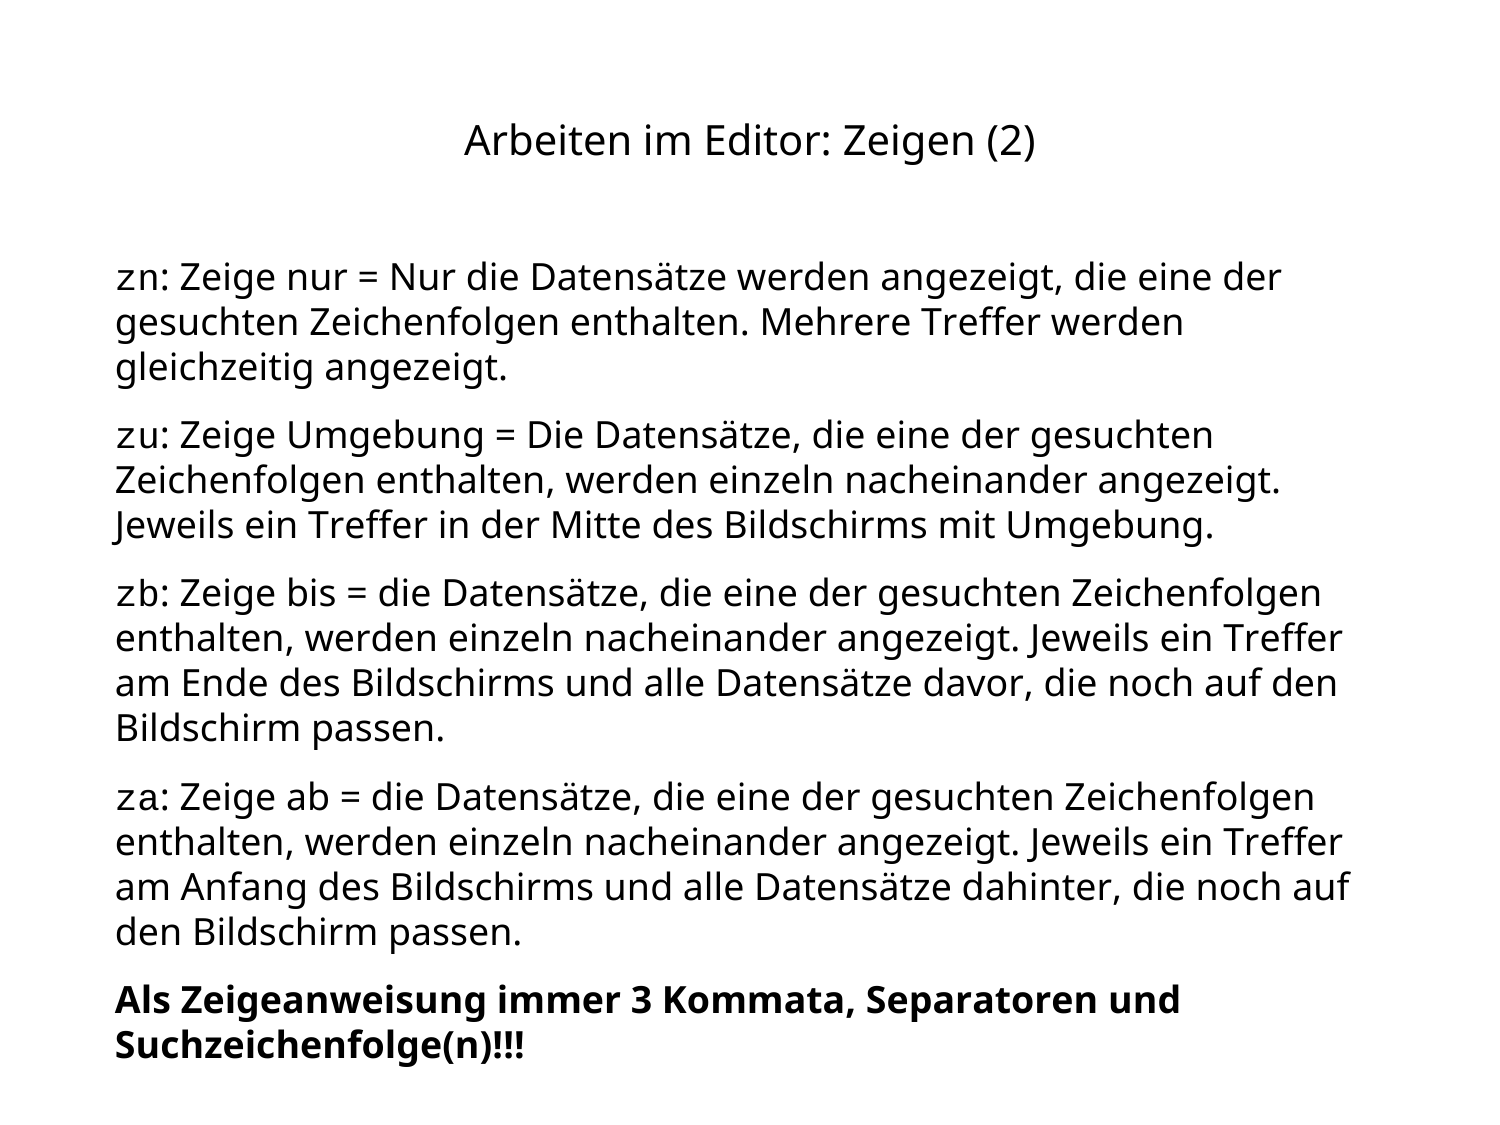

Arbeiten im Editor: Zeigen (2)
zn: Zeige nur = Nur die Datensätze werden angezeigt, die eine der gesuchten Zeichenfolgen enthalten. Mehrere Treffer werden gleichzeitig angezeigt.
zu: Zeige Umgebung = Die Datensätze, die eine der gesuchten Zeichenfolgen enthalten, werden einzeln nacheinander angezeigt. Jeweils ein Treffer in der Mitte des Bildschirms mit Umgebung.
zb: Zeige bis = die Datensätze, die eine der gesuchten Zeichenfolgen enthalten, werden einzeln nacheinander angezeigt. Jeweils ein Treffer am Ende des Bildschirms und alle Datensätze davor, die noch auf den Bildschirm passen.
za: Zeige ab = die Datensätze, die eine der gesuchten Zeichenfolgen enthalten, werden einzeln nacheinander angezeigt. Jeweils ein Treffer am Anfang des Bildschirms und alle Datensätze dahinter, die noch auf den Bildschirm passen.
Als Zeigeanweisung immer 3 Kommata, Separatoren und Suchzeichenfolge(n)!!!